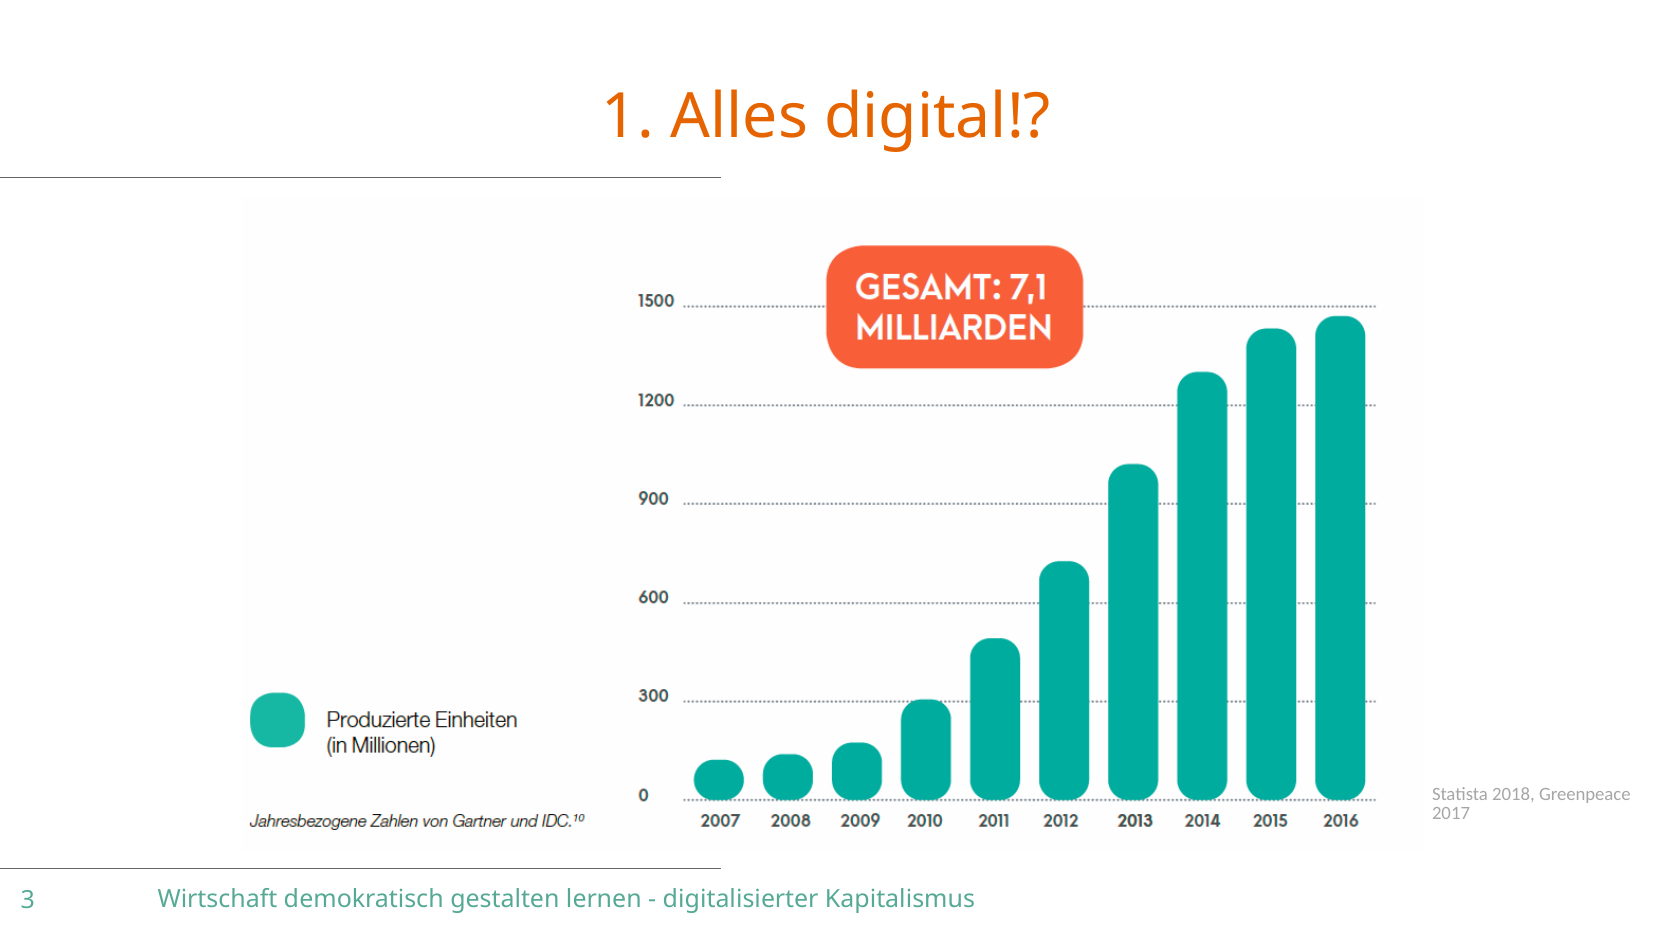

# 1. Alles digital!?
Statista 2018, Greenpeace 2017